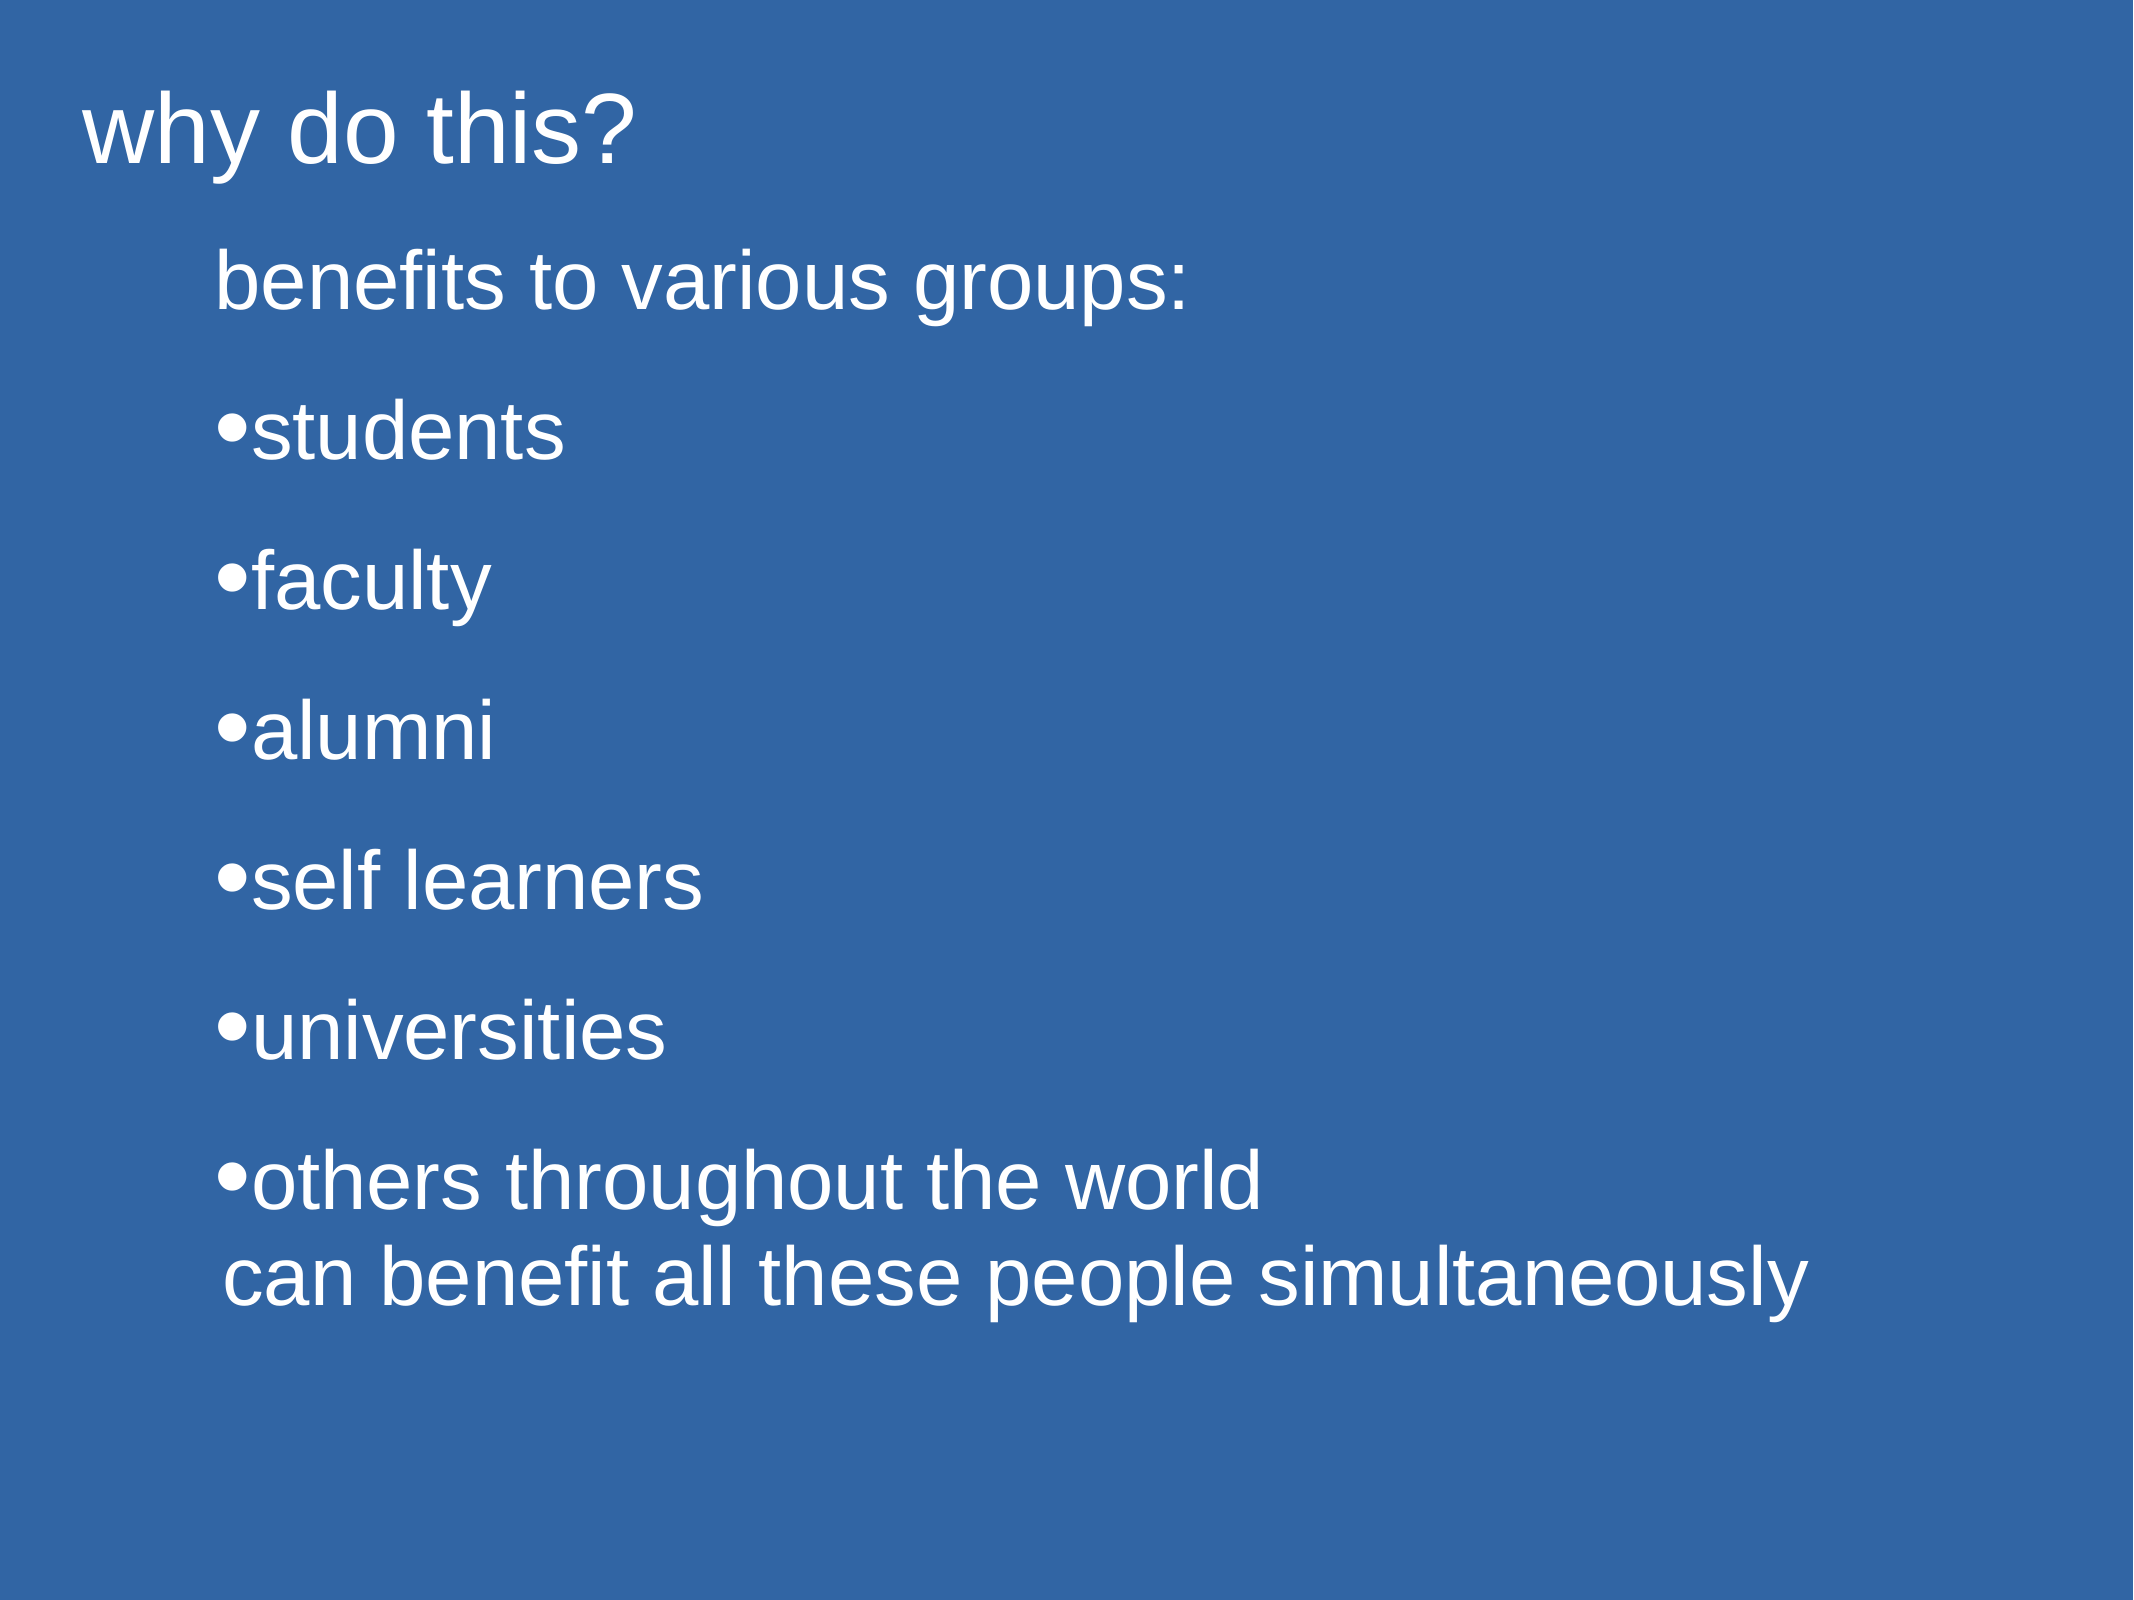

why do this?
benefits to various groups:
students
faculty
alumni
self learners
universities
others throughout the world
can benefit all these people simultaneously